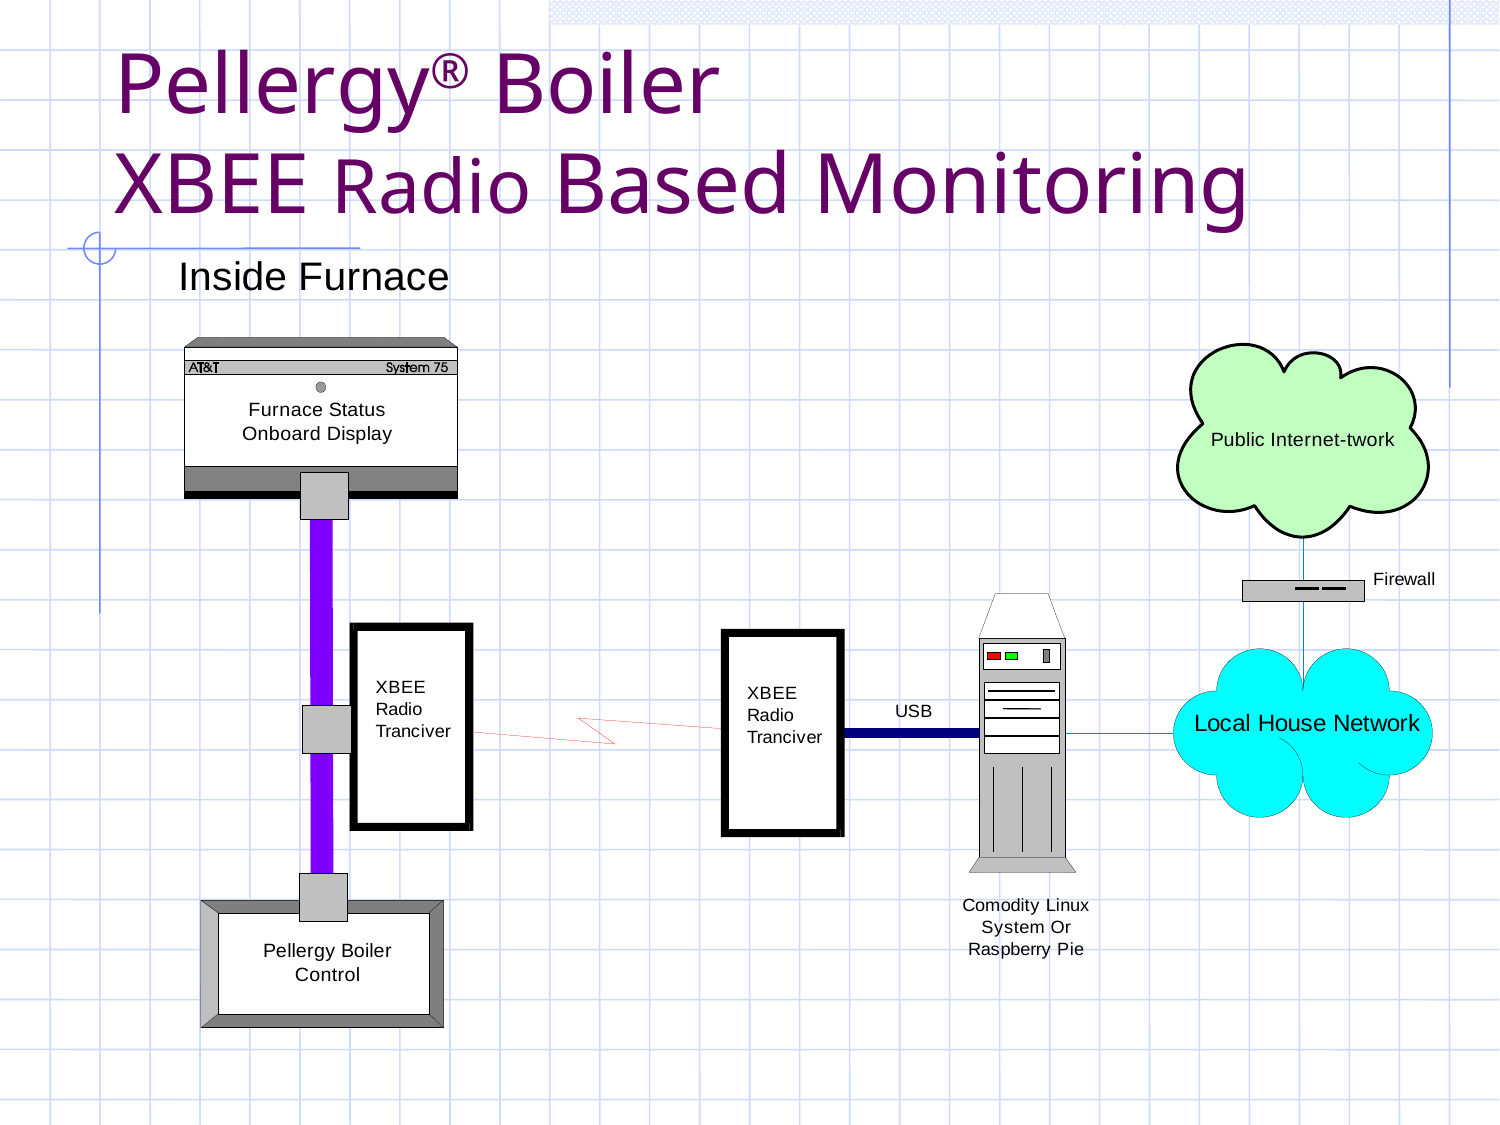

# Pellergy® Boiler XBEE Radio Based Monitoring